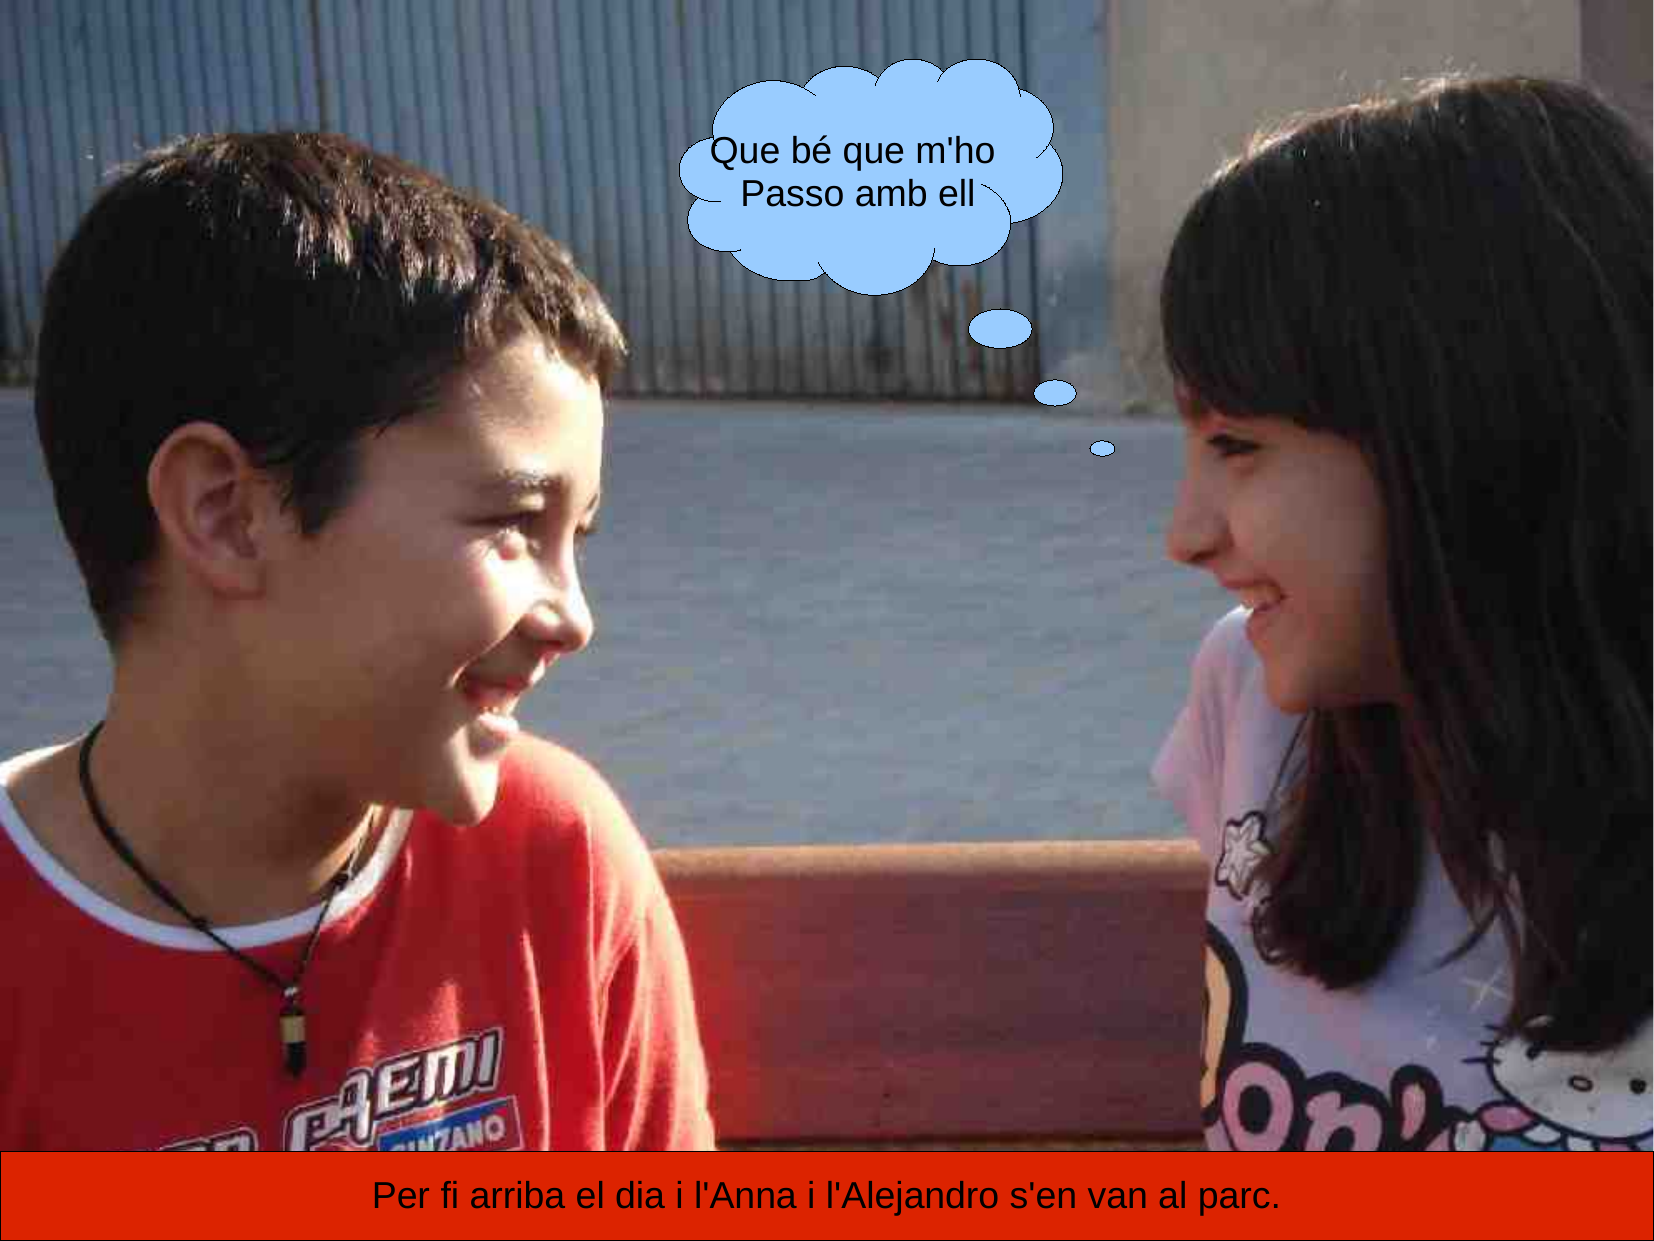

Que bé que m'ho
Passo amb ell
Per fi arriba el dia i l'Anna i l'Alejandro s'en van al parc.